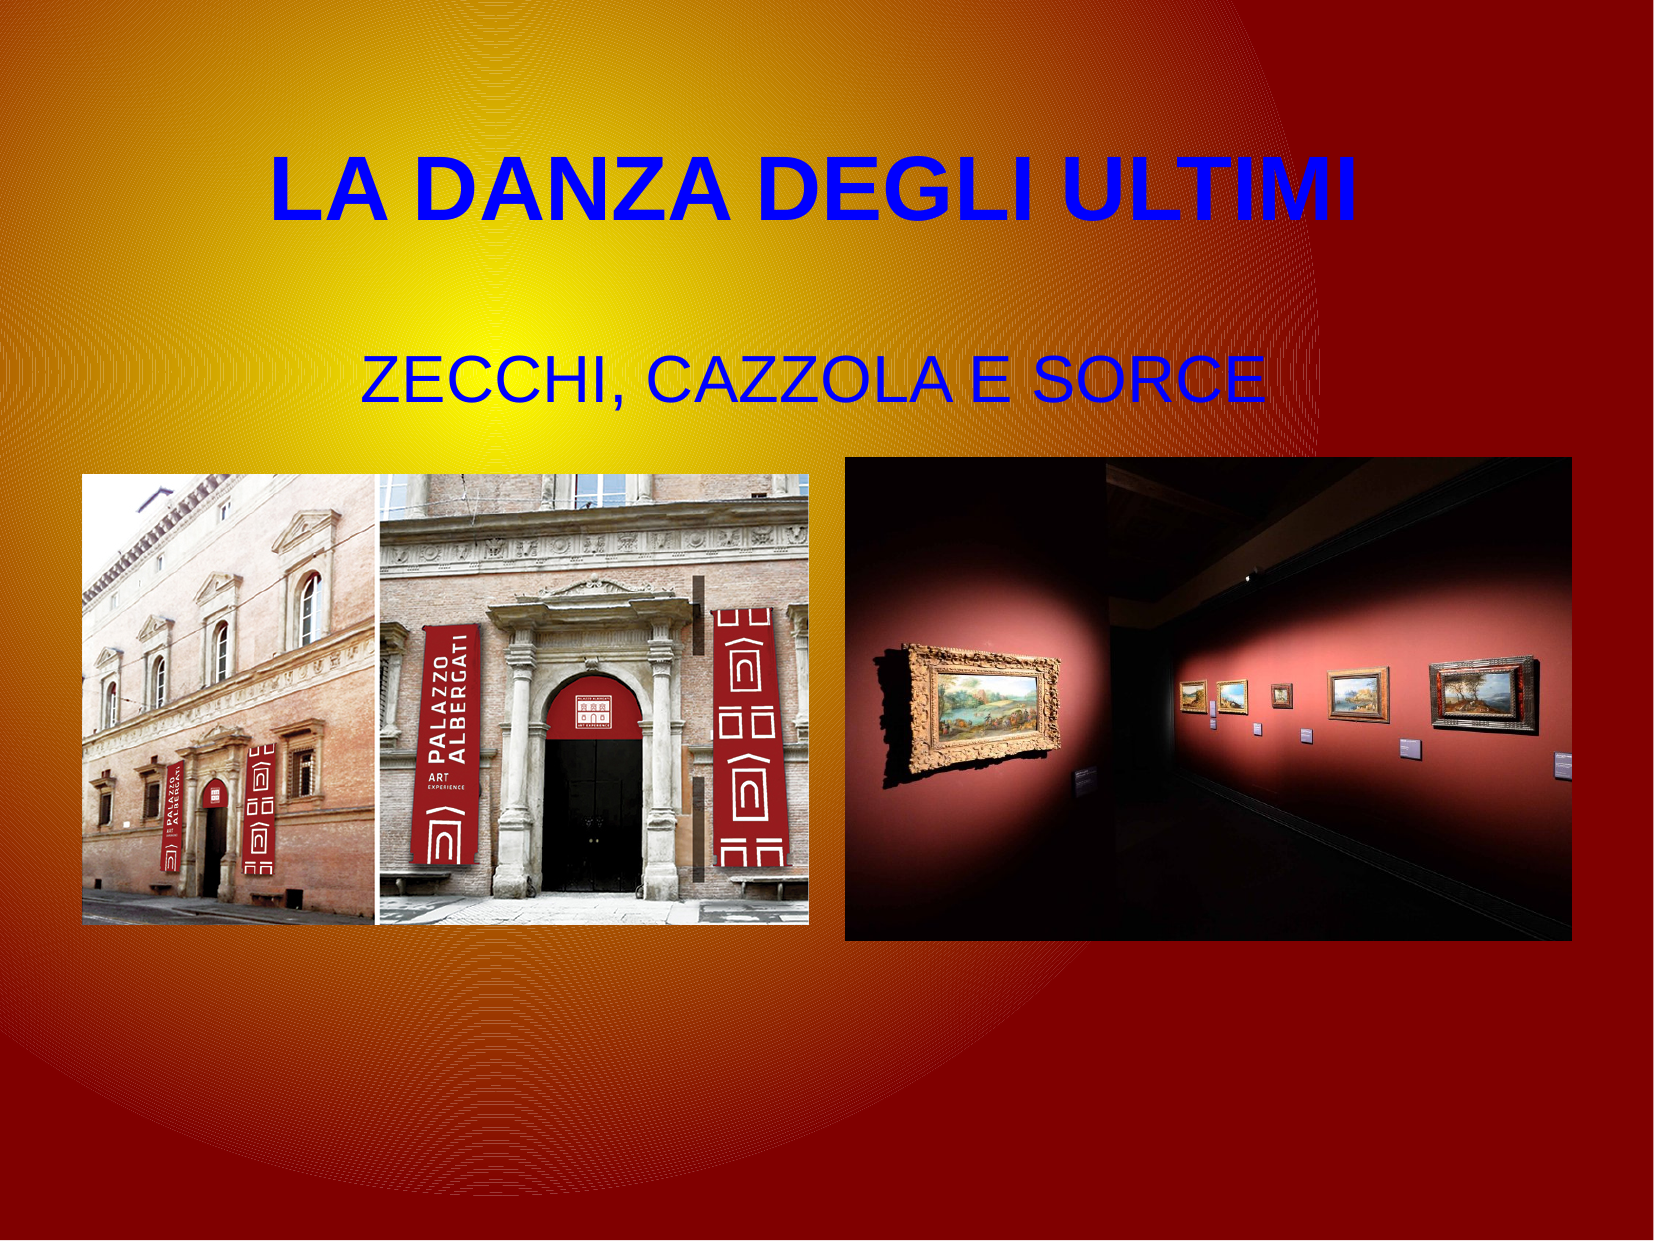

# LA DANZA DEGLI ULTIMI ZECCHI, CAZZOLA E SORCE